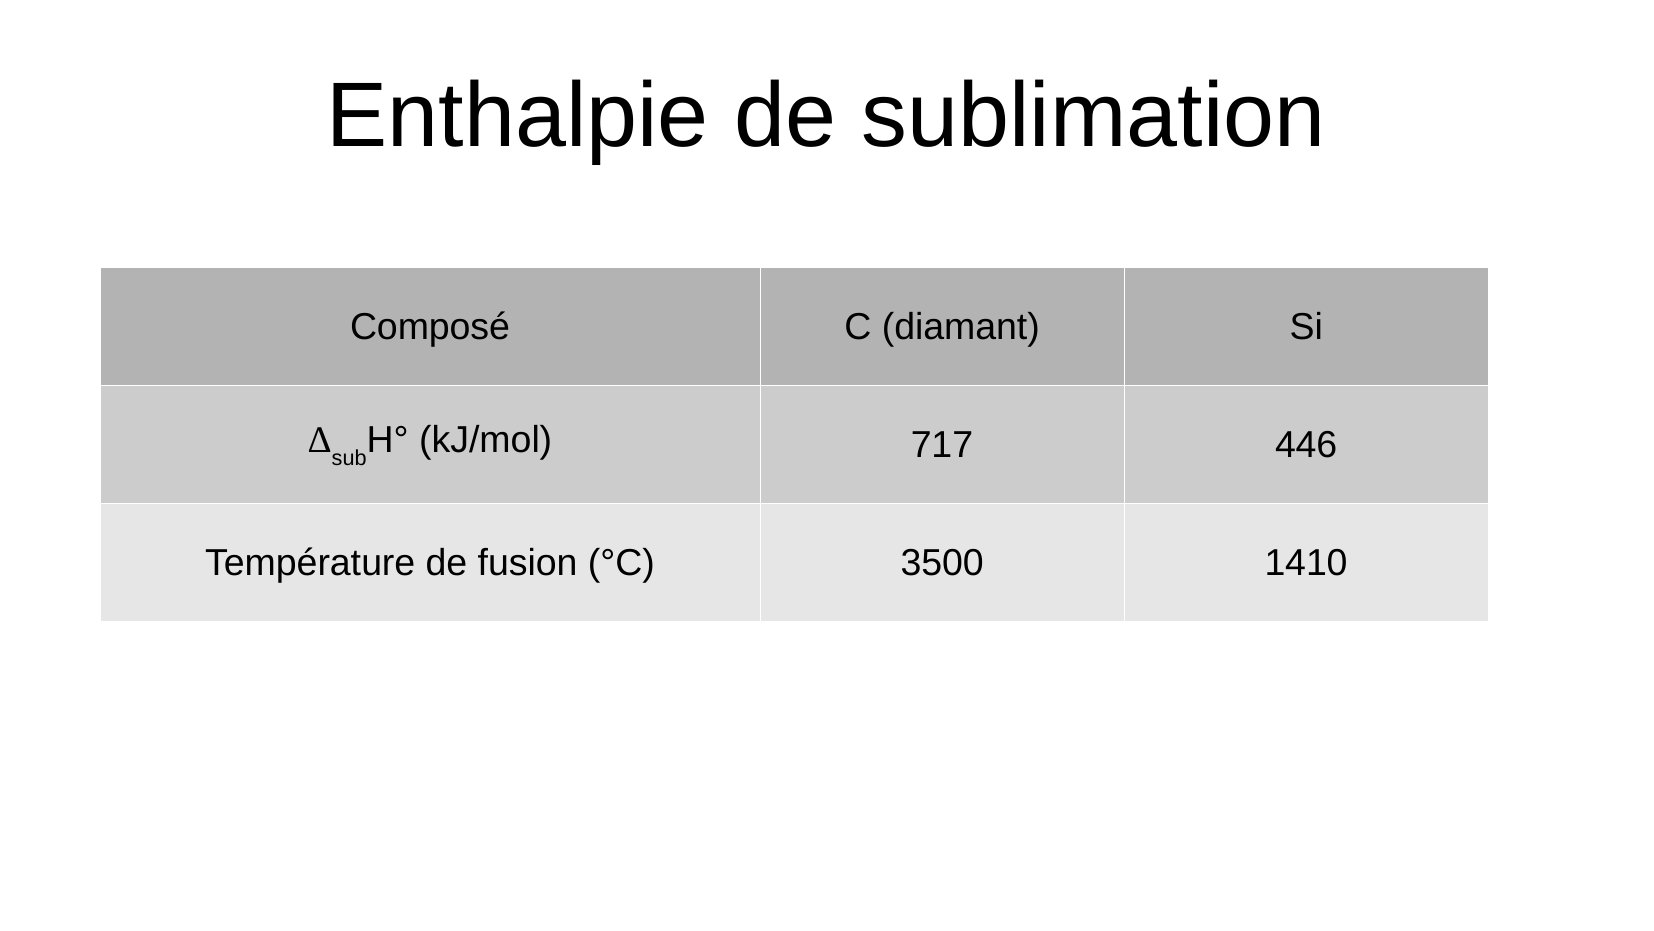

# Enthalpie de sublimation
| Composé | C (diamant) | Si |
| --- | --- | --- |
| ΔsubH° (kJ/mol) | 717 | 446 |
| Température de fusion (°C) | 3500 | 1410 |